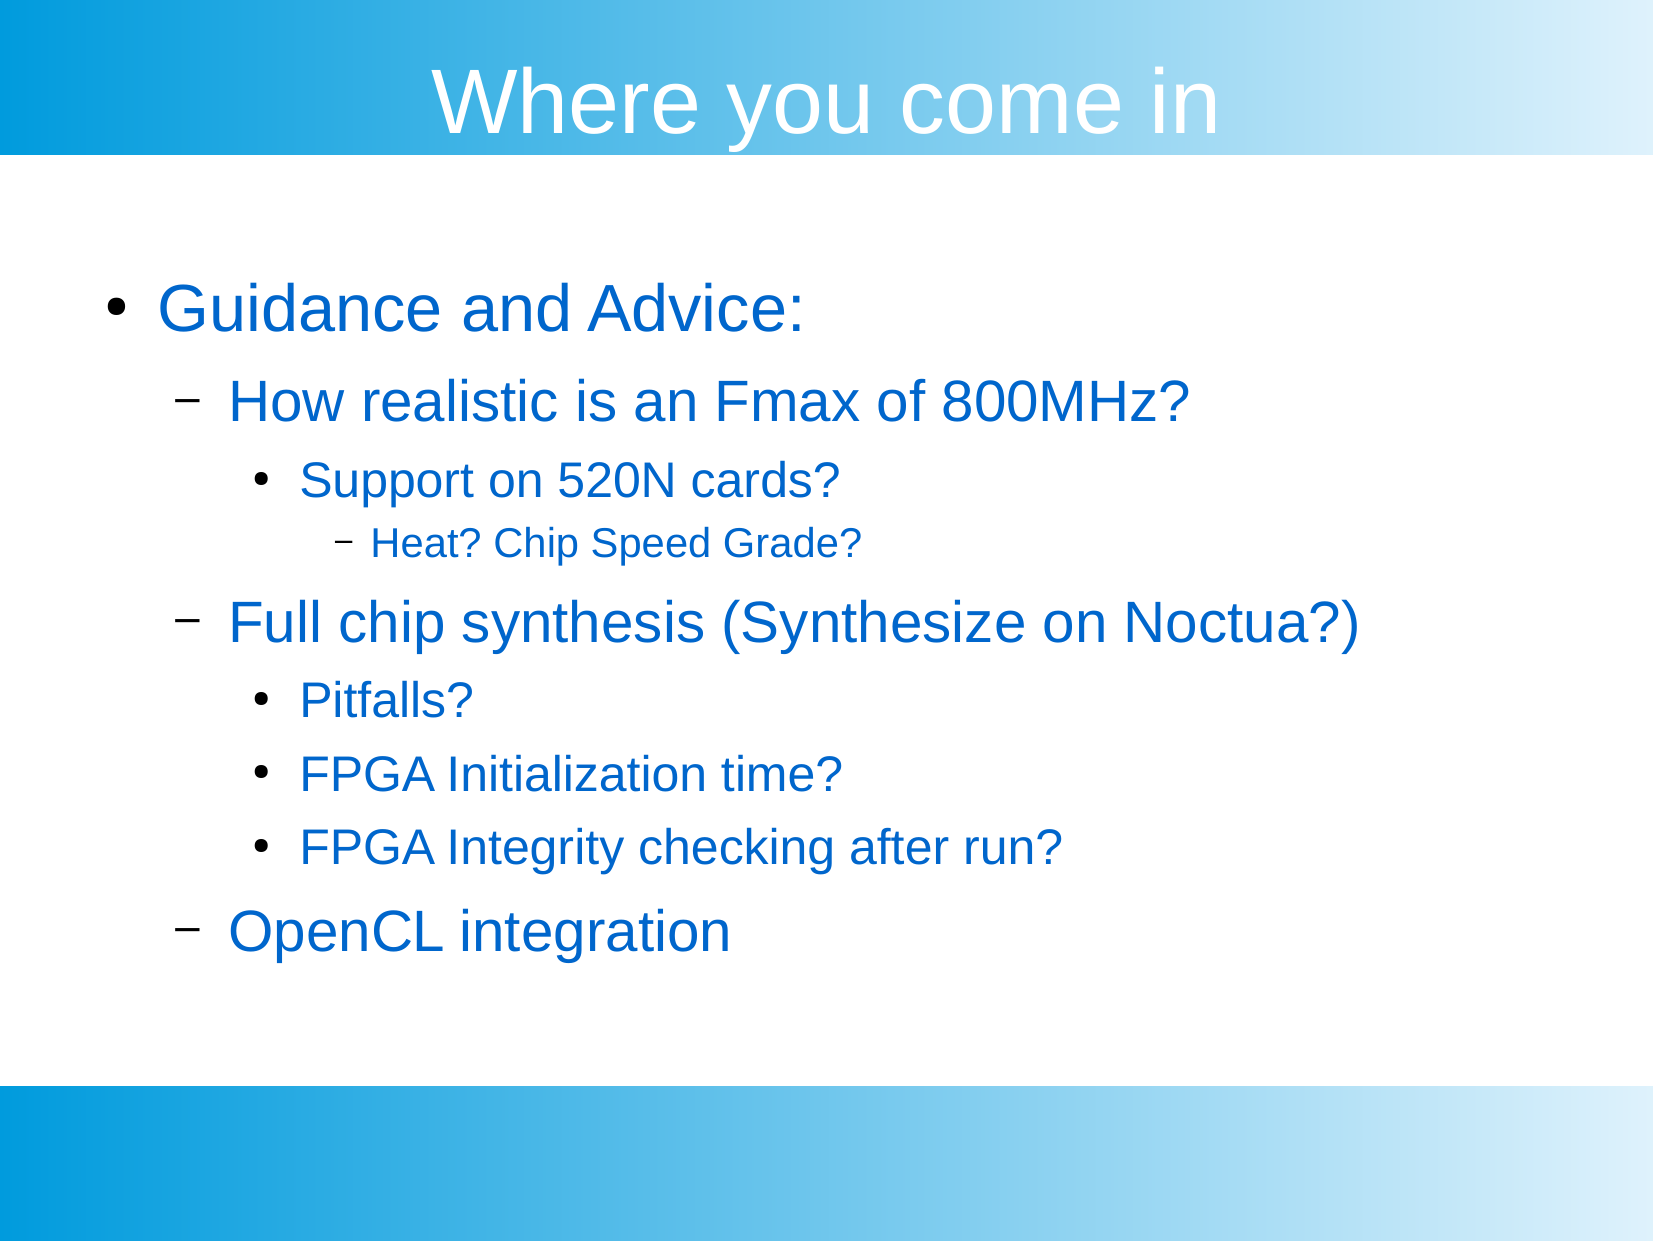

# Where you come in
Guidance and Advice:
How realistic is an Fmax of 800MHz?
Support on 520N cards?
Heat? Chip Speed Grade?
Full chip synthesis (Synthesize on Noctua?)
Pitfalls?
FPGA Initialization time?
FPGA Integrity checking after run?
OpenCL integration